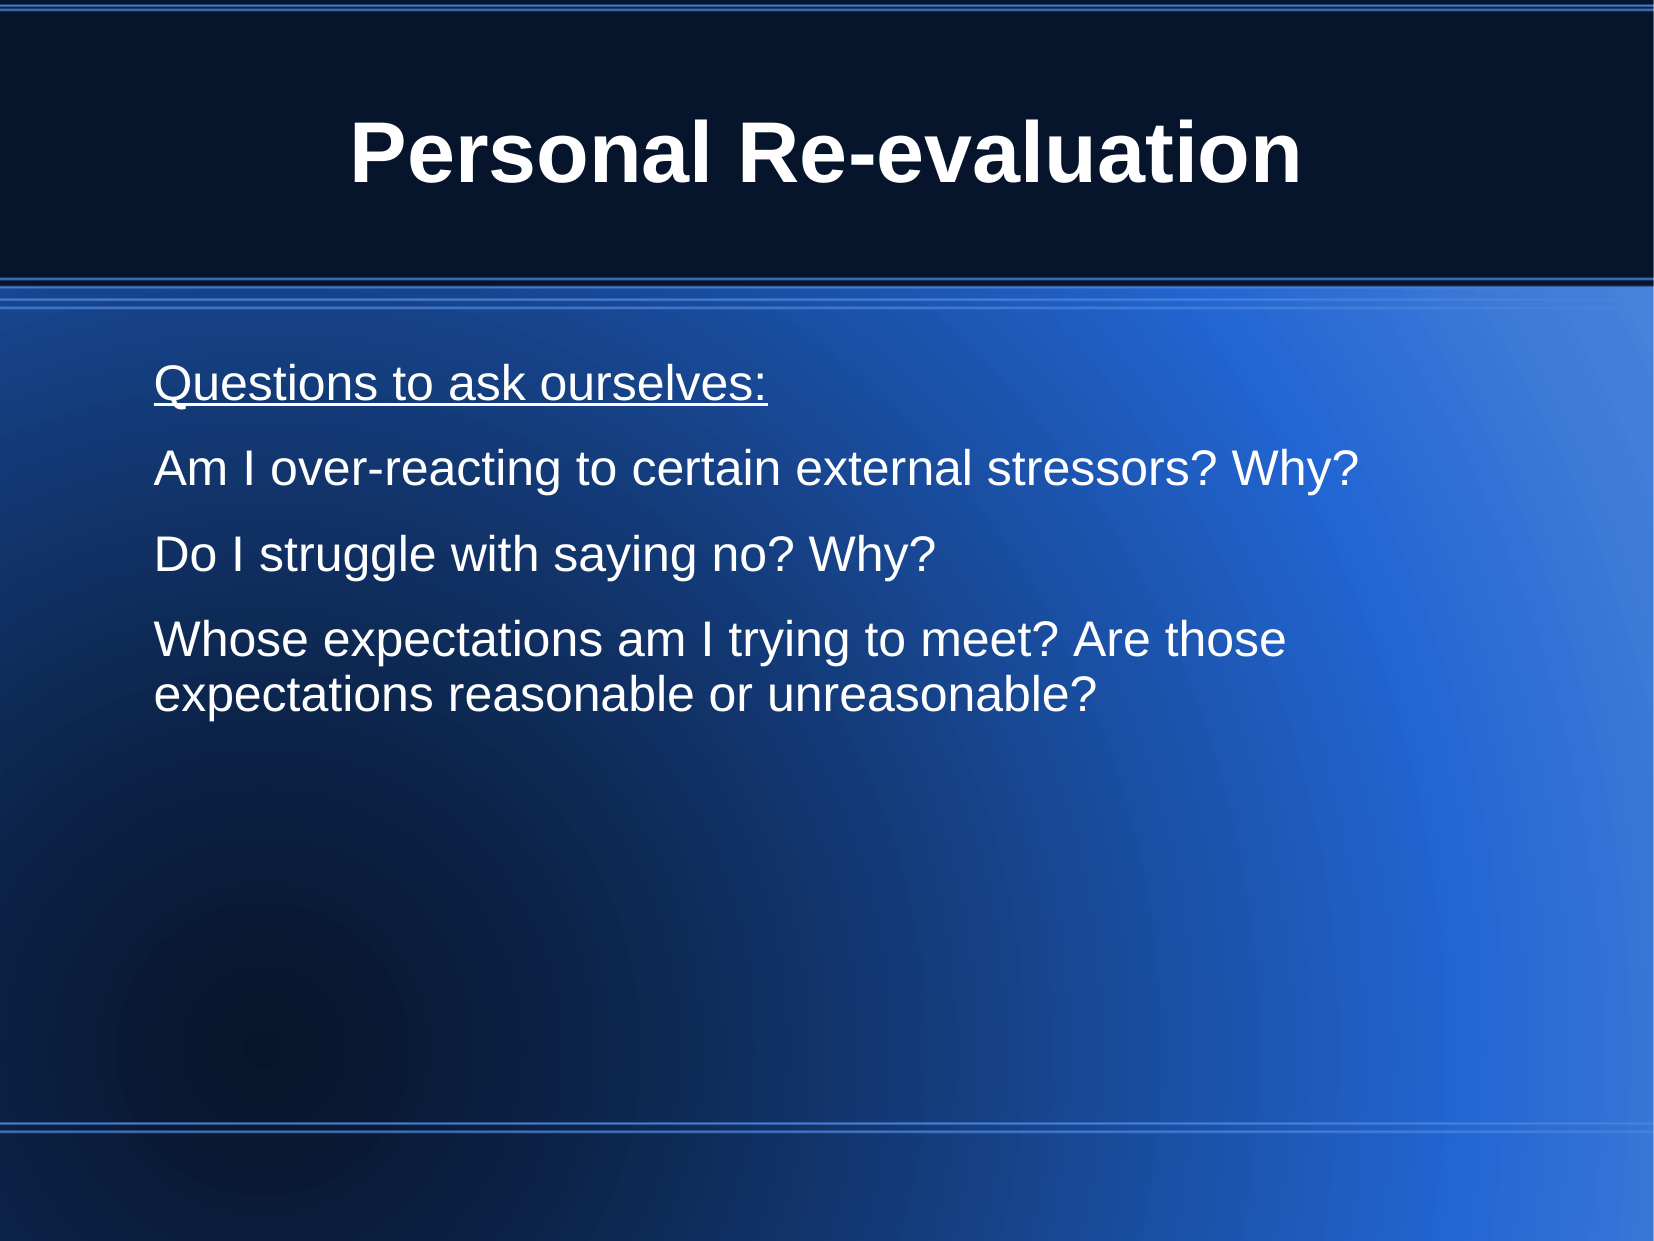

# Personal Re-evaluation
Questions to ask ourselves:
Am I over-reacting to certain external stressors? Why?
Do I struggle with saying no? Why?
Whose expectations am I trying to meet? Are those expectations reasonable or unreasonable?